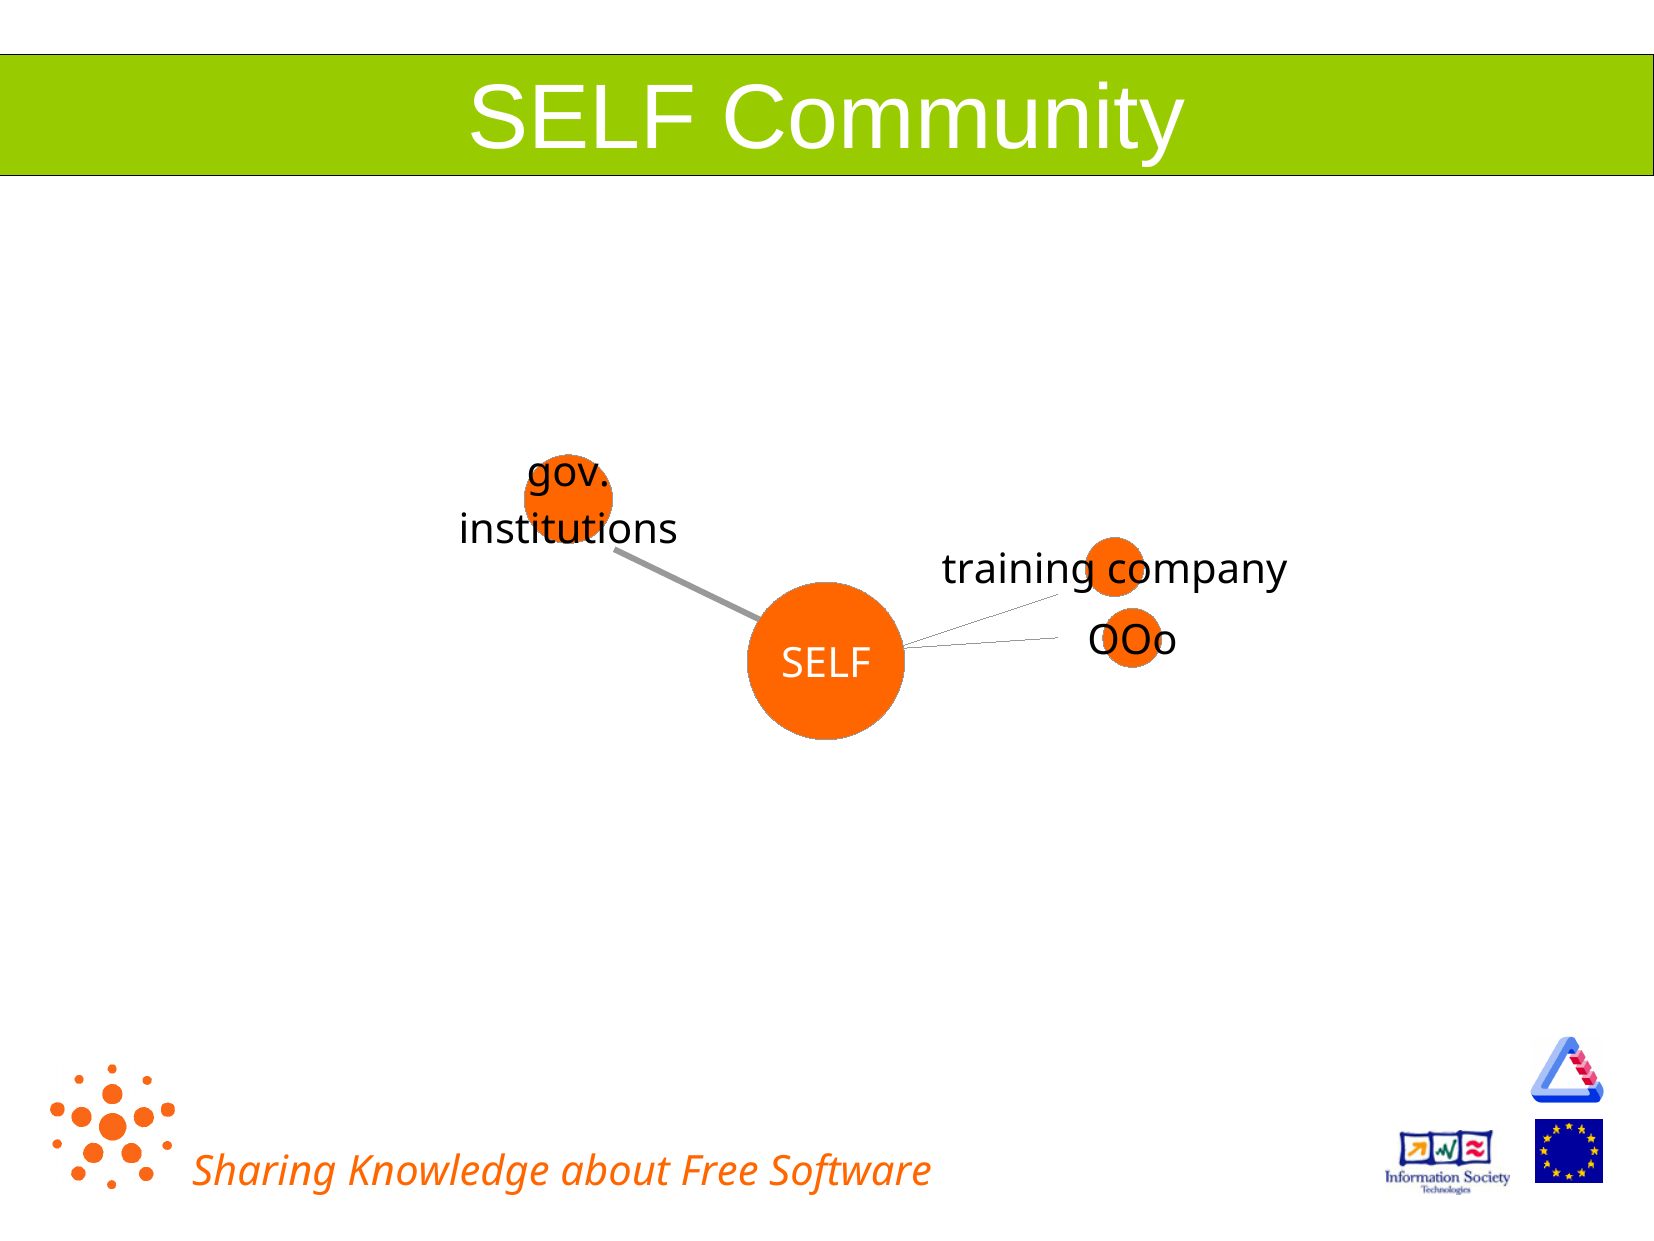

# SELF Community
gov.
institutions
training company
SELF
OOo